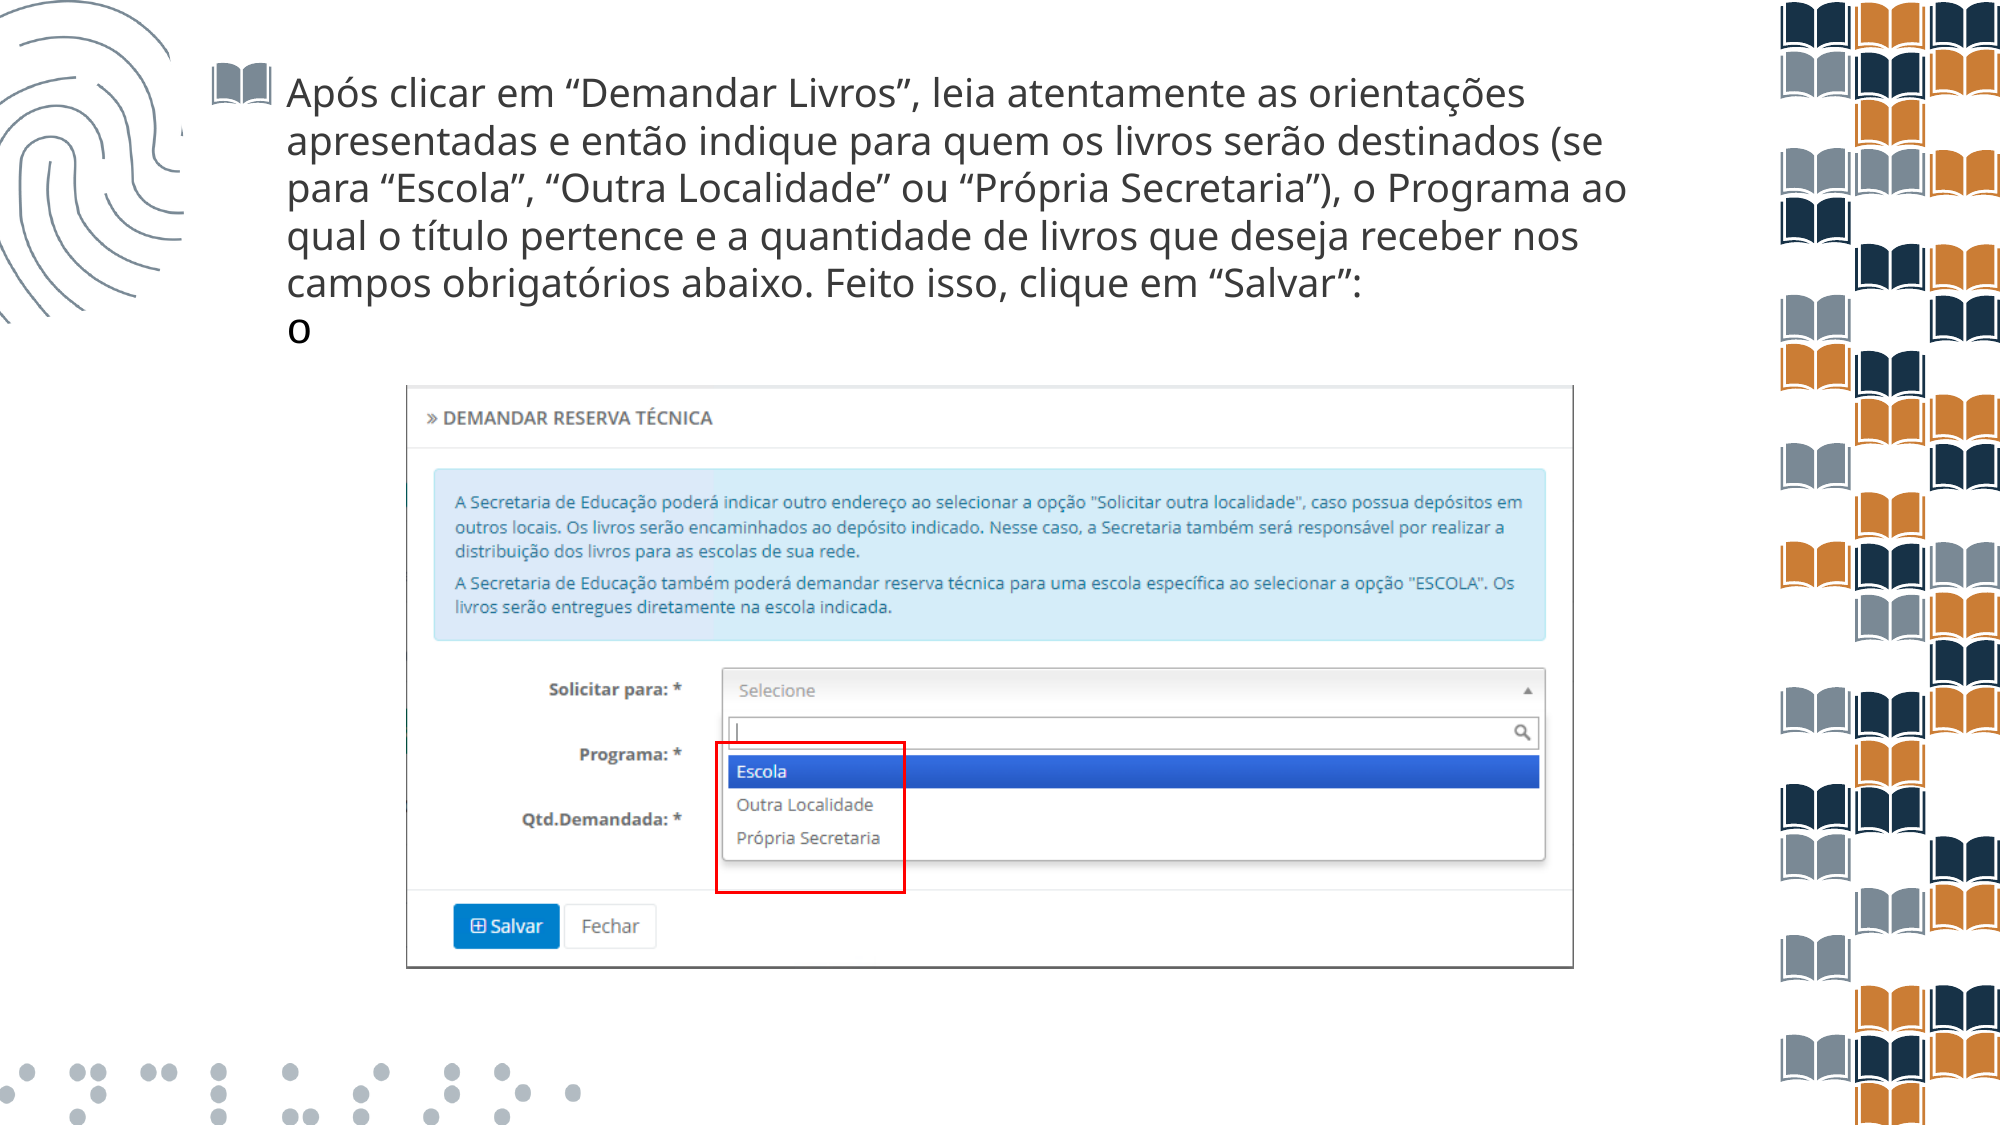

Após clicar em “Demandar Livros”, leia atentamente as orientações apresentadas e então indique para quem os livros serão destinados (se para “Escola”, “Outra Localidade” ou “Própria Secretaria”), o Programa ao qual o título pertence e a quantidade de livros que deseja receber nos campos obrigatórios abaixo. Feito isso, clique em “Salvar”: